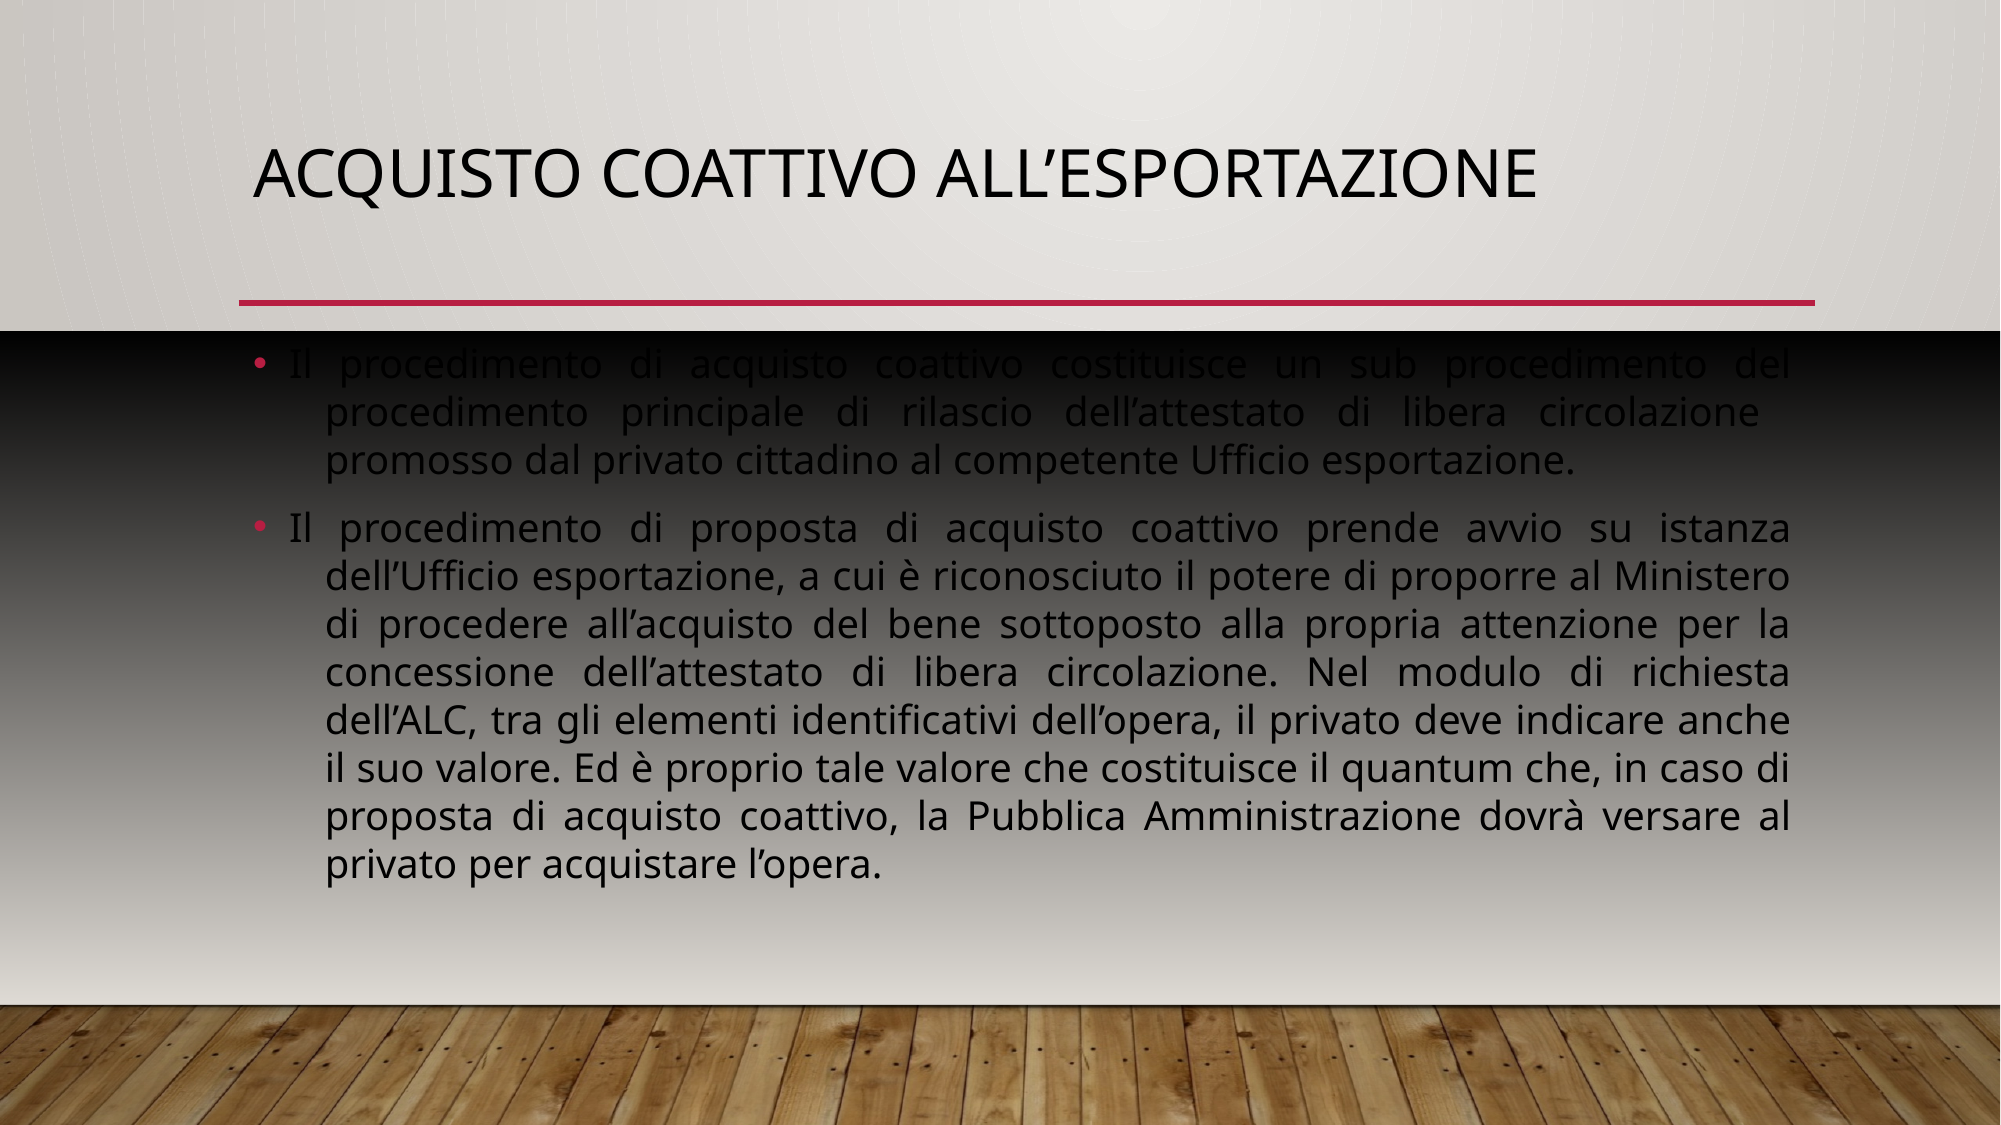

# Acquisto coattivo all’esportazione
Il procedimento di acquisto coattivo costituisce un sub procedimento del procedimento principale di rilascio dell’attestato di libera circolazione promosso dal privato cittadino al competente Ufficio esportazione.
Il procedimento di proposta di acquisto coattivo prende avvio su istanza dell’Ufficio esportazione, a cui è riconosciuto il potere di proporre al Ministero di procedere all’acquisto del bene sottoposto alla propria attenzione per la concessione dell’attestato di libera circolazione. Nel modulo di richiesta dell’ALC, tra gli elementi identificativi dell’opera, il privato deve indicare anche il suo valore. Ed è proprio tale valore che costituisce il quantum che, in caso di proposta di acquisto coattivo, la Pubblica Amministrazione dovrà versare al privato per acquistare l’opera.